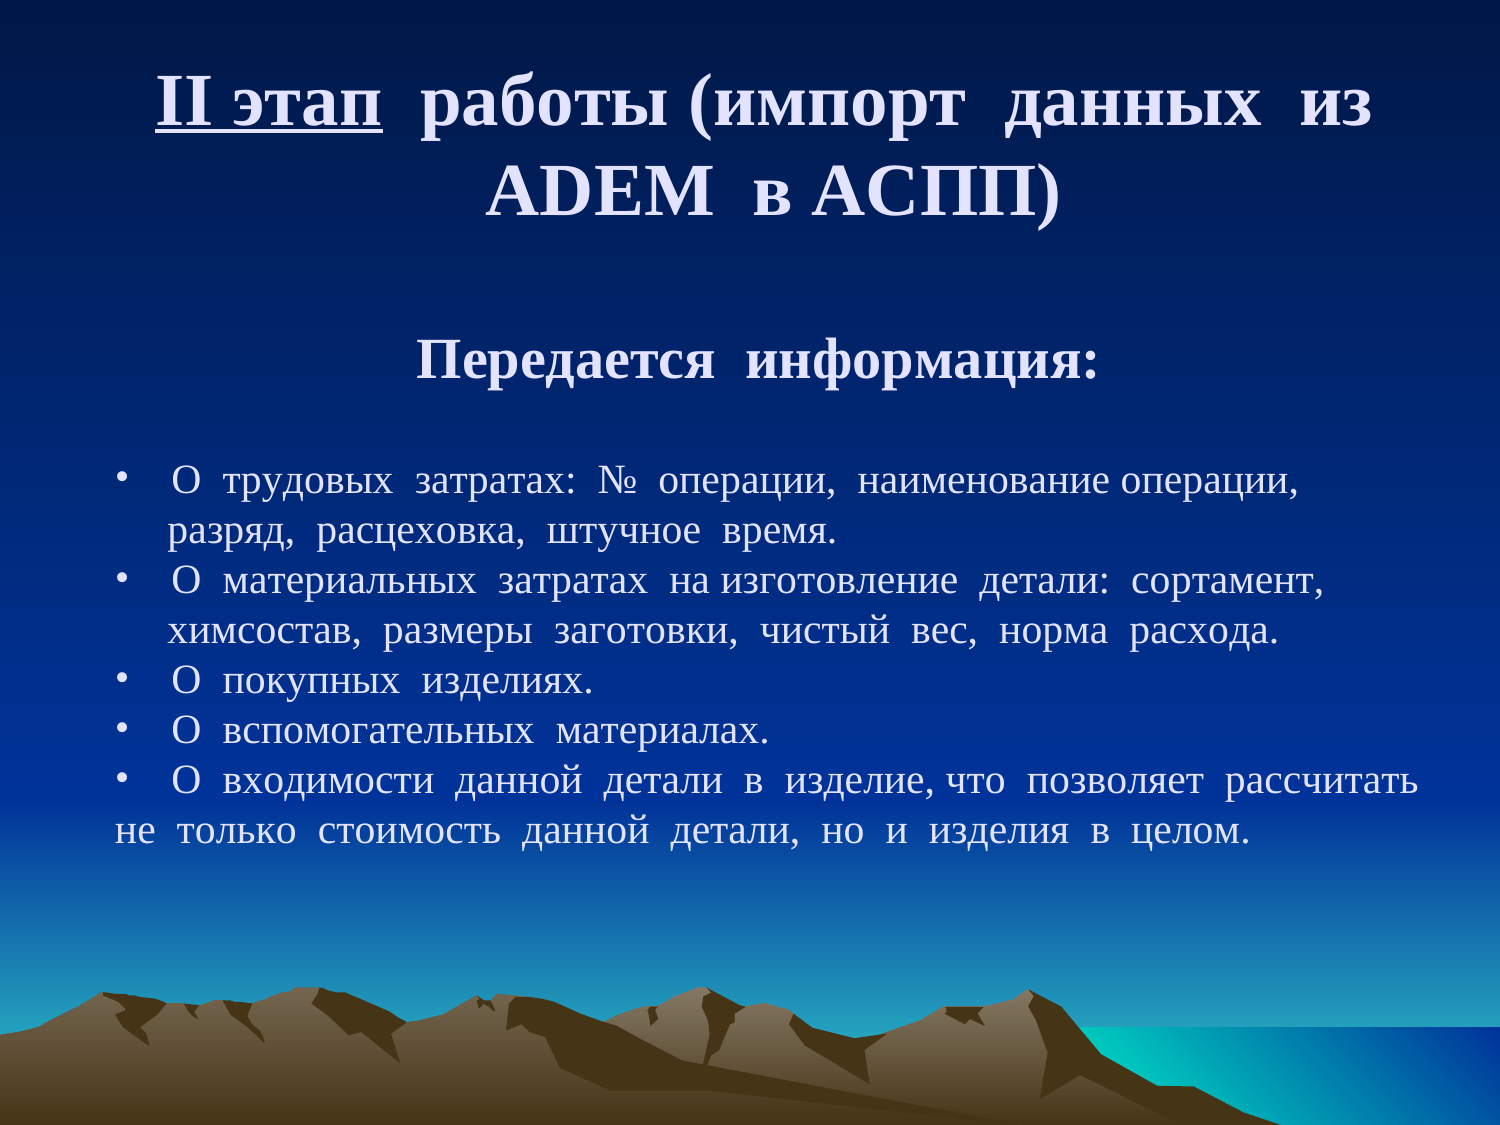

II этап работы (импорт данных из ADEM в АСПП)
Передается информация:
 О трудовых затратах: № операции, наименование операции,
 разряд, расцеховка, штучное время.
 О материальных затратах на изготовление детали: сортамент,
 химсостав, размеры заготовки, чистый вес, норма расхода.
 О покупных изделиях.
 О вспомогательных материалах.
 О входимости данной детали в изделие, что позволяет рассчитать не только стоимость данной детали, но и изделия в целом.